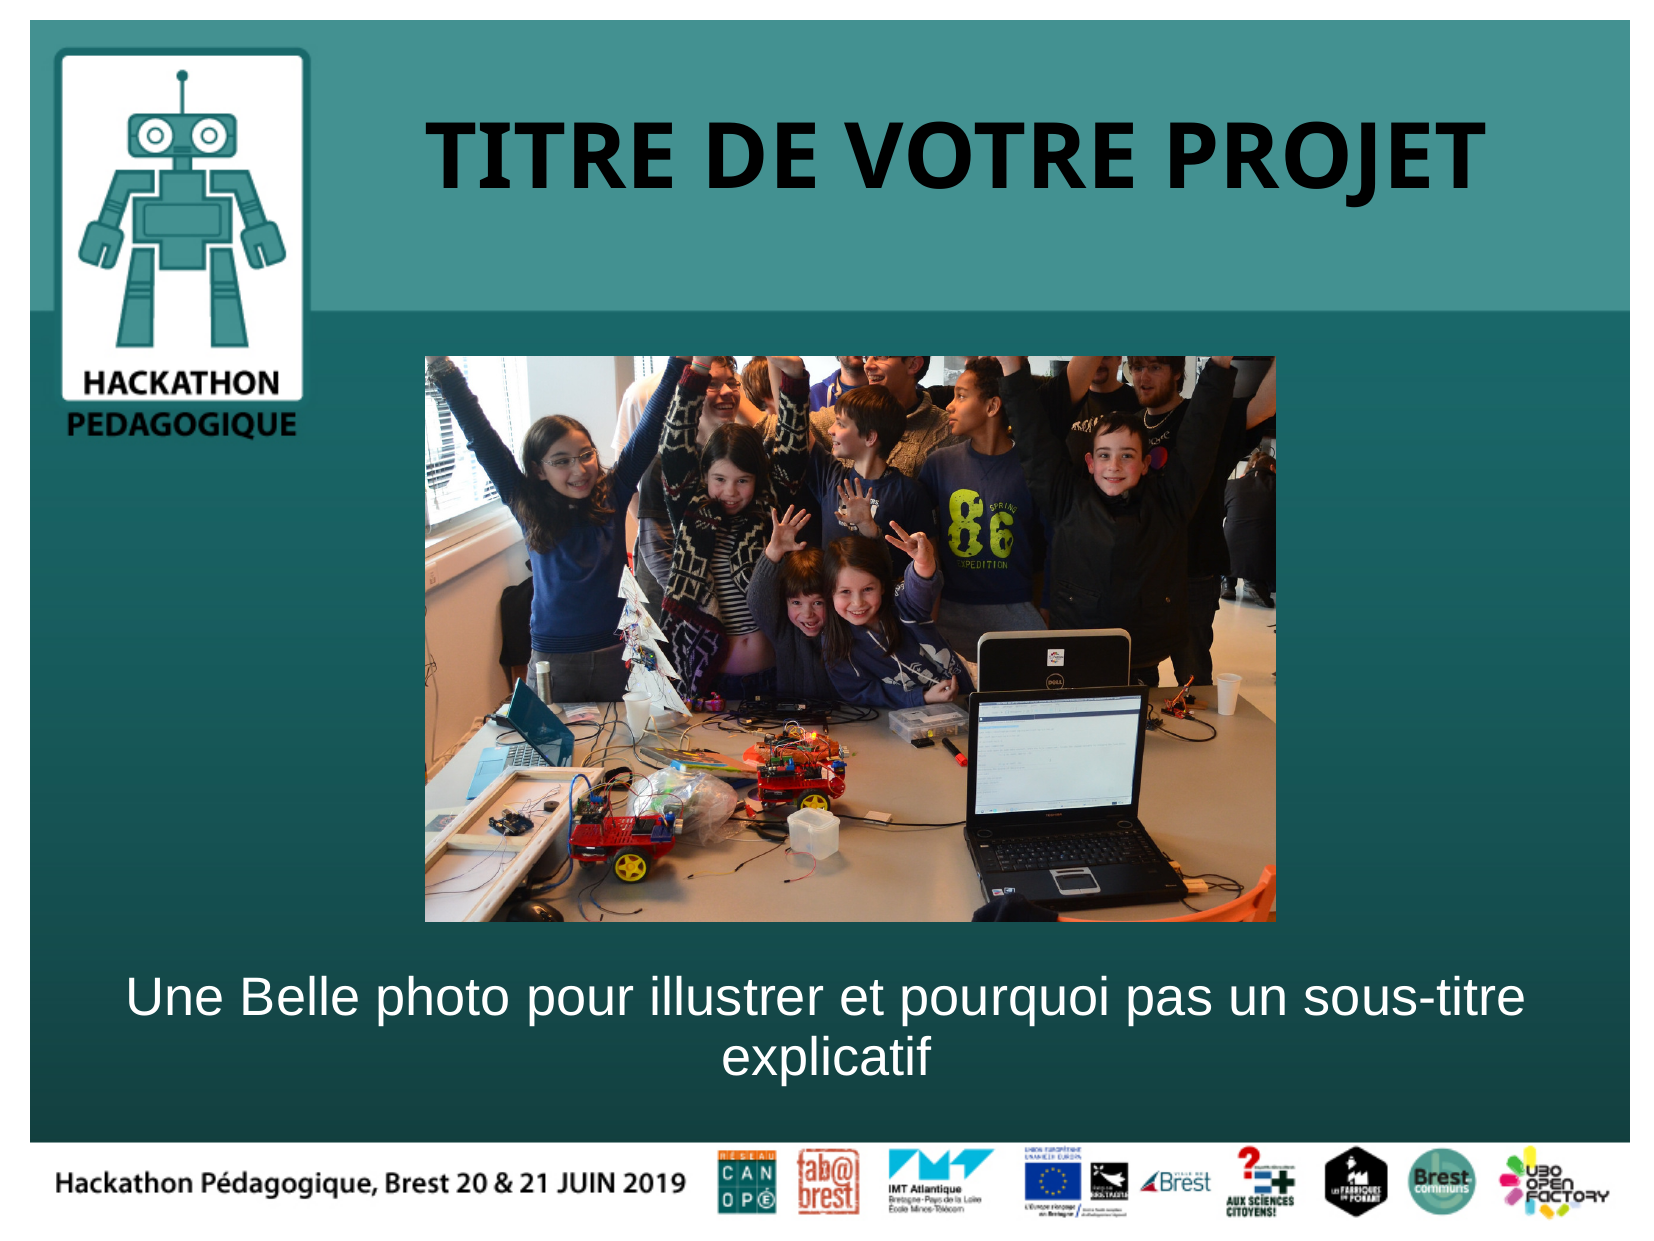

# TITRE DE VOTRE PROJET
Une Belle photo pour illustrer et pourquoi pas un sous-titre explicatif